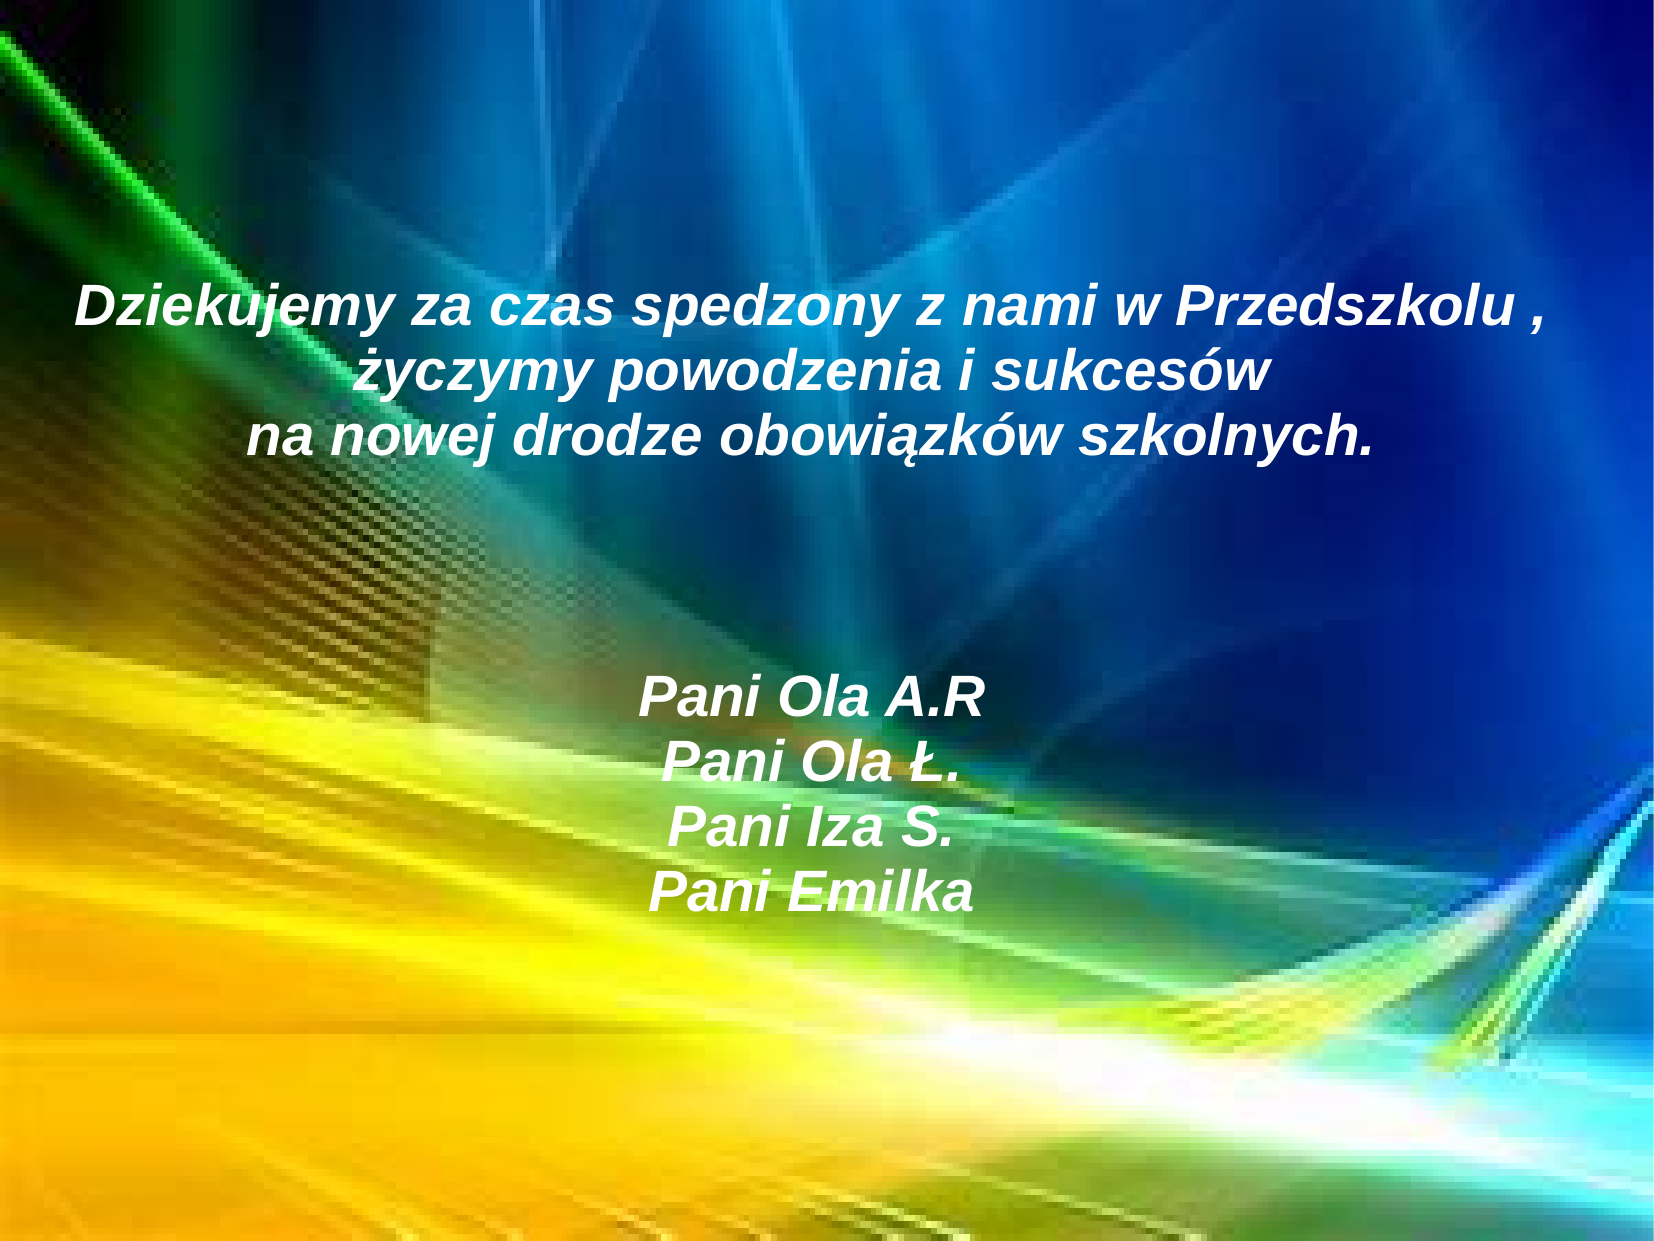

#
Dziekujemy za czas spedzony z nami w Przedszkolu ,
życzymy powodzenia i sukcesów
na nowej drodze obowiązków szkolnych.
Pani Ola A.R
Pani Ola Ł.
Pani Iza S.
Pani Emilka